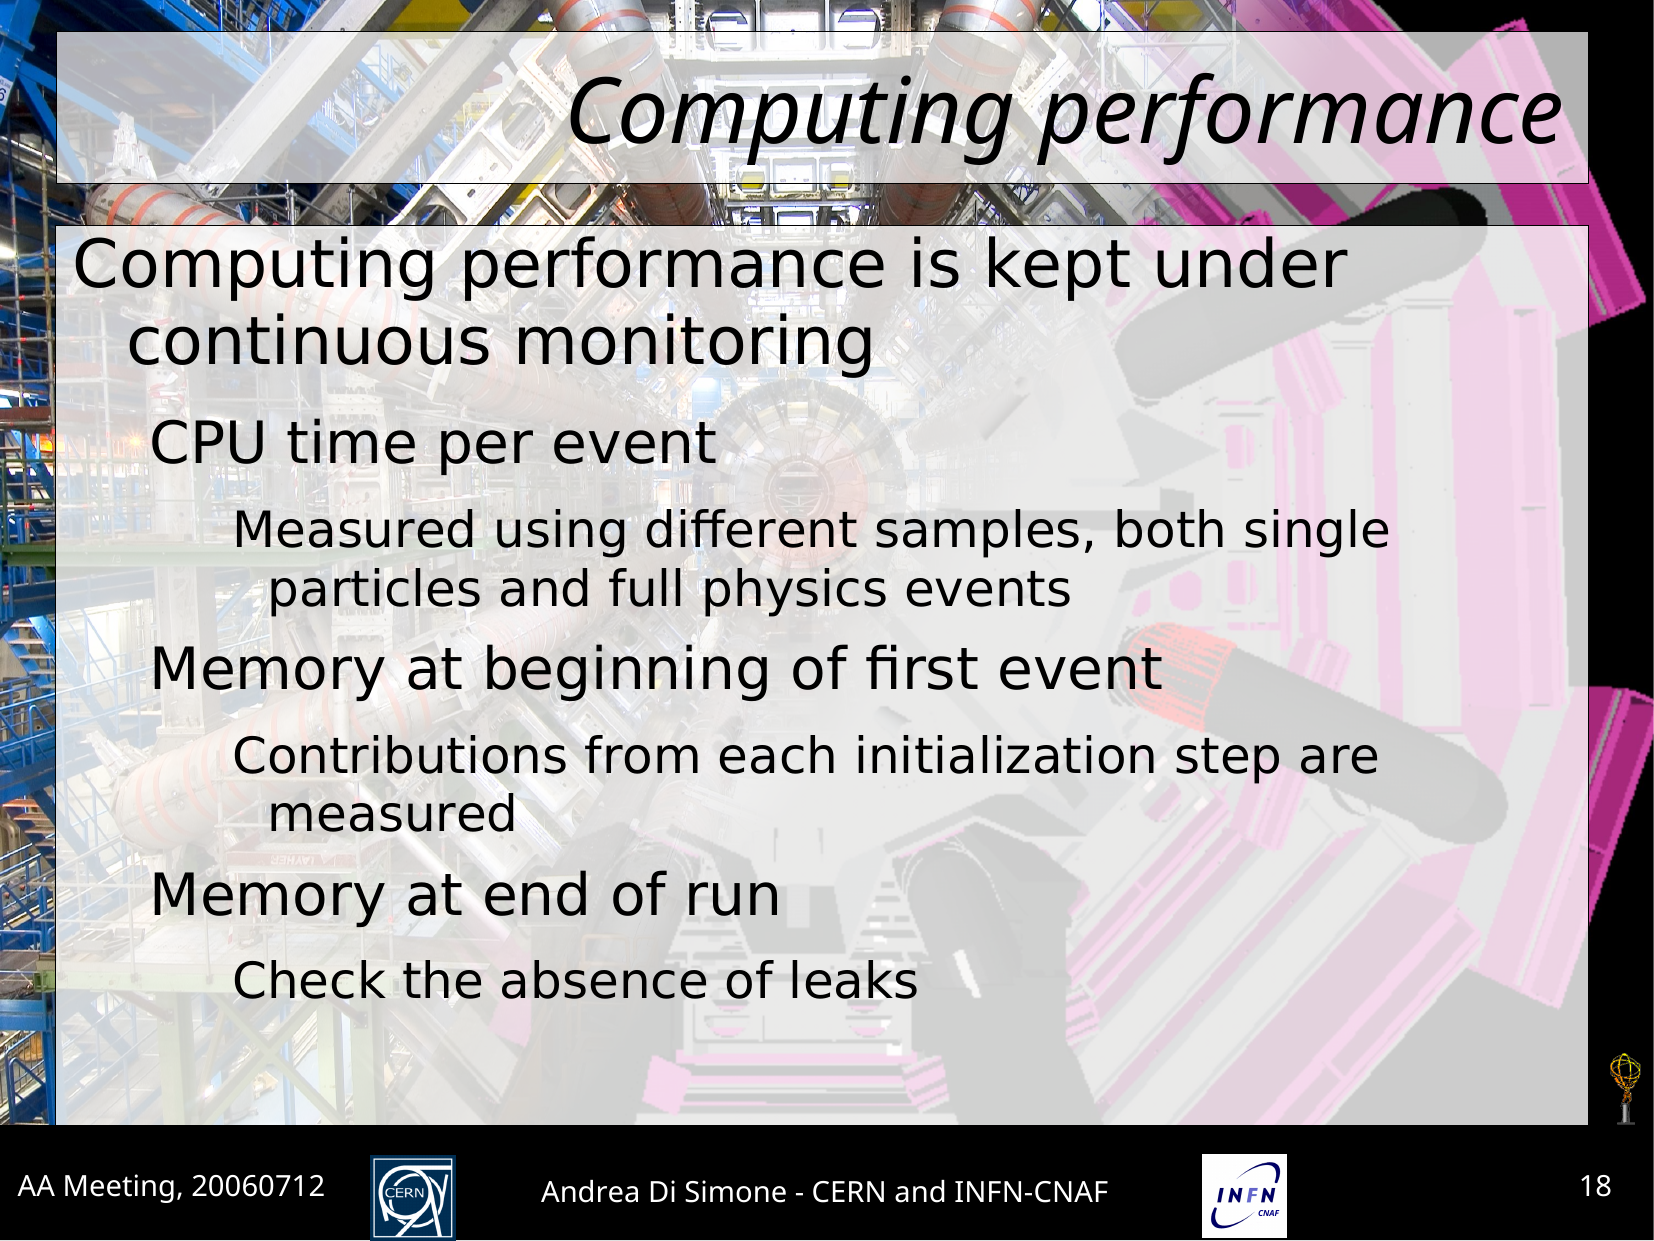

# Computing performance
Computing performance is kept under continuous monitoring
CPU time per event
Measured using different samples, both single particles and full physics events
Memory at beginning of first event
Contributions from each initialization step are measured
Memory at end of run
Check the absence of leaks
AA Meeting, 20060712
18
Andrea Di Simone - CERN and INFN-CNAF